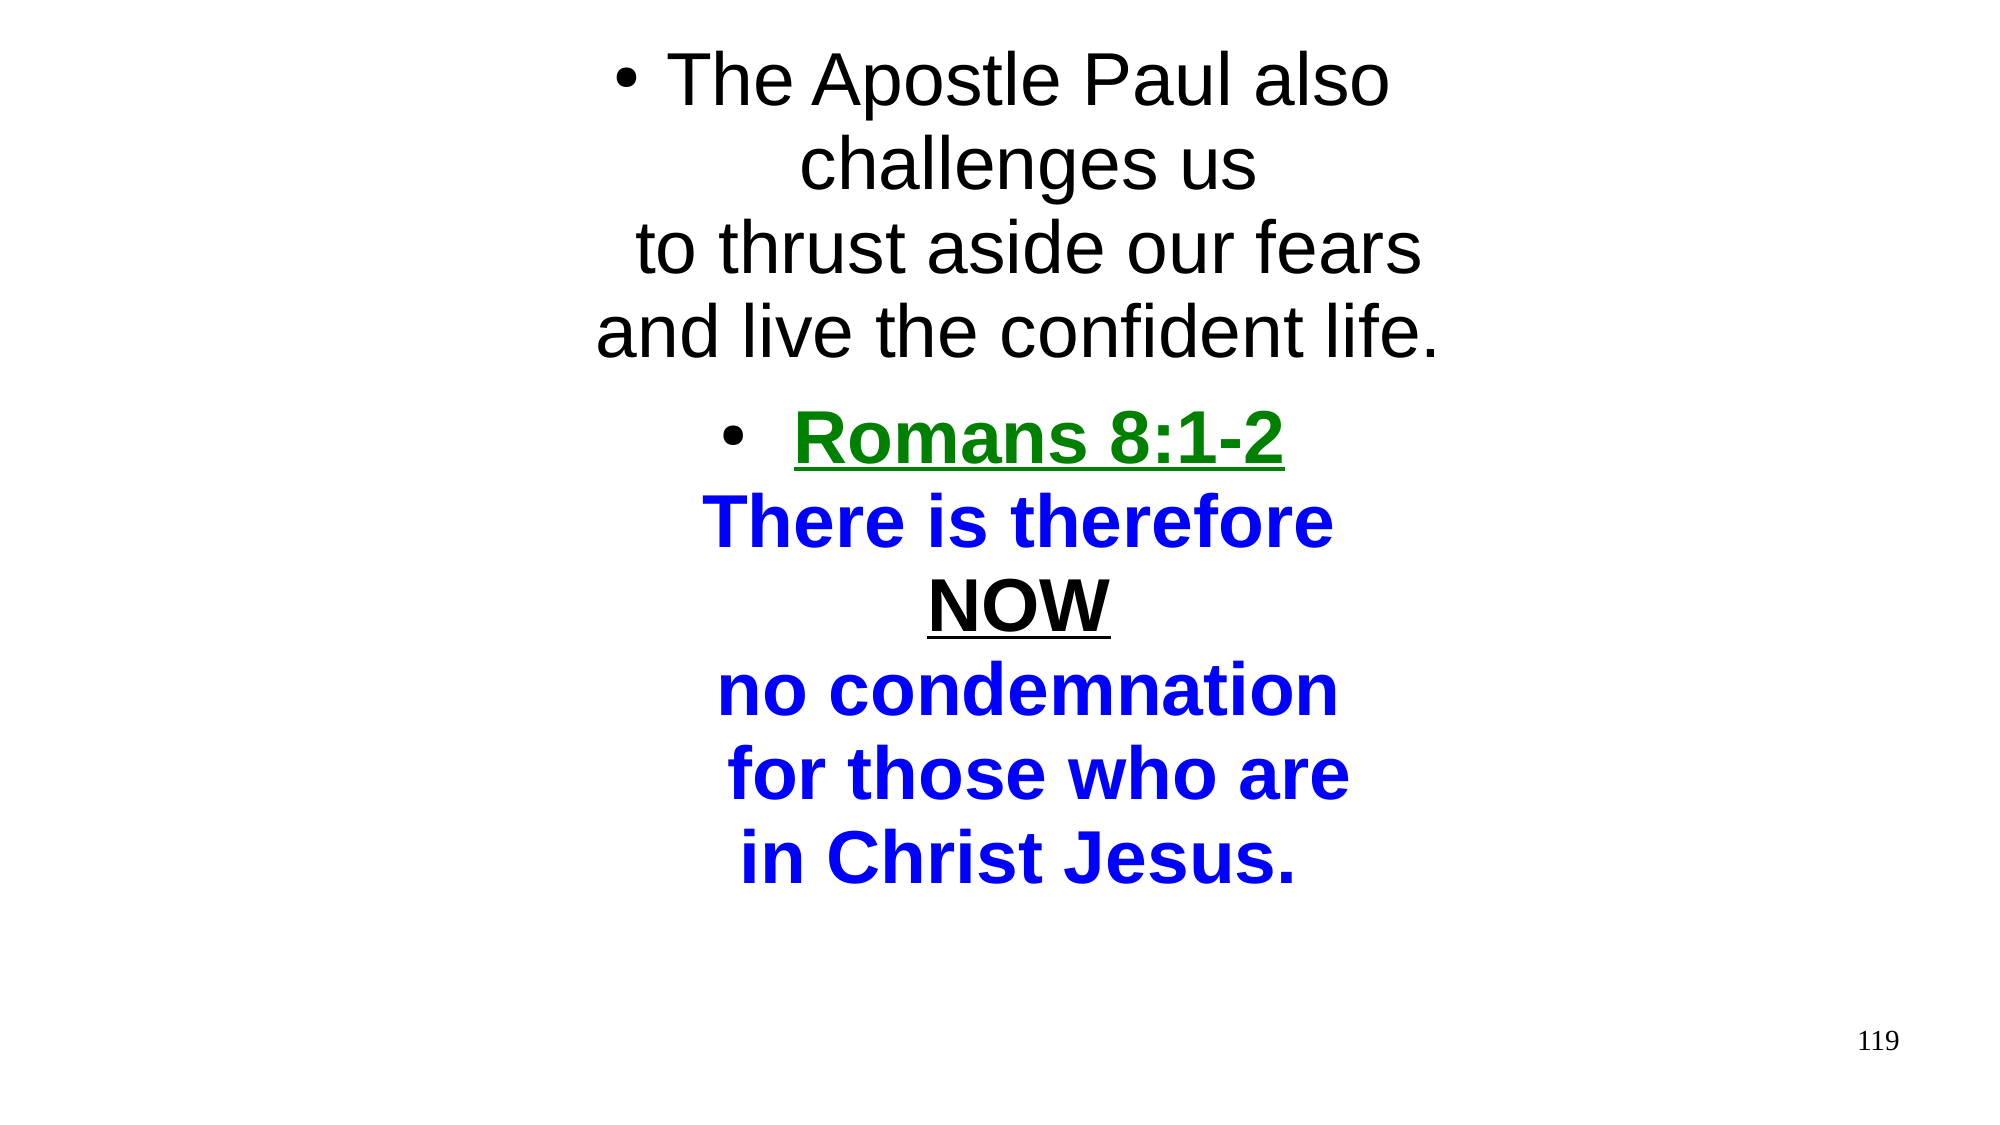

# The Apostle Paul also challenges us to thrust aside our fears and live the confident life.
 Romans 8:1-2
There is therefore
NOW
no condemnation
 for those who are
 in Christ Jesus.
119